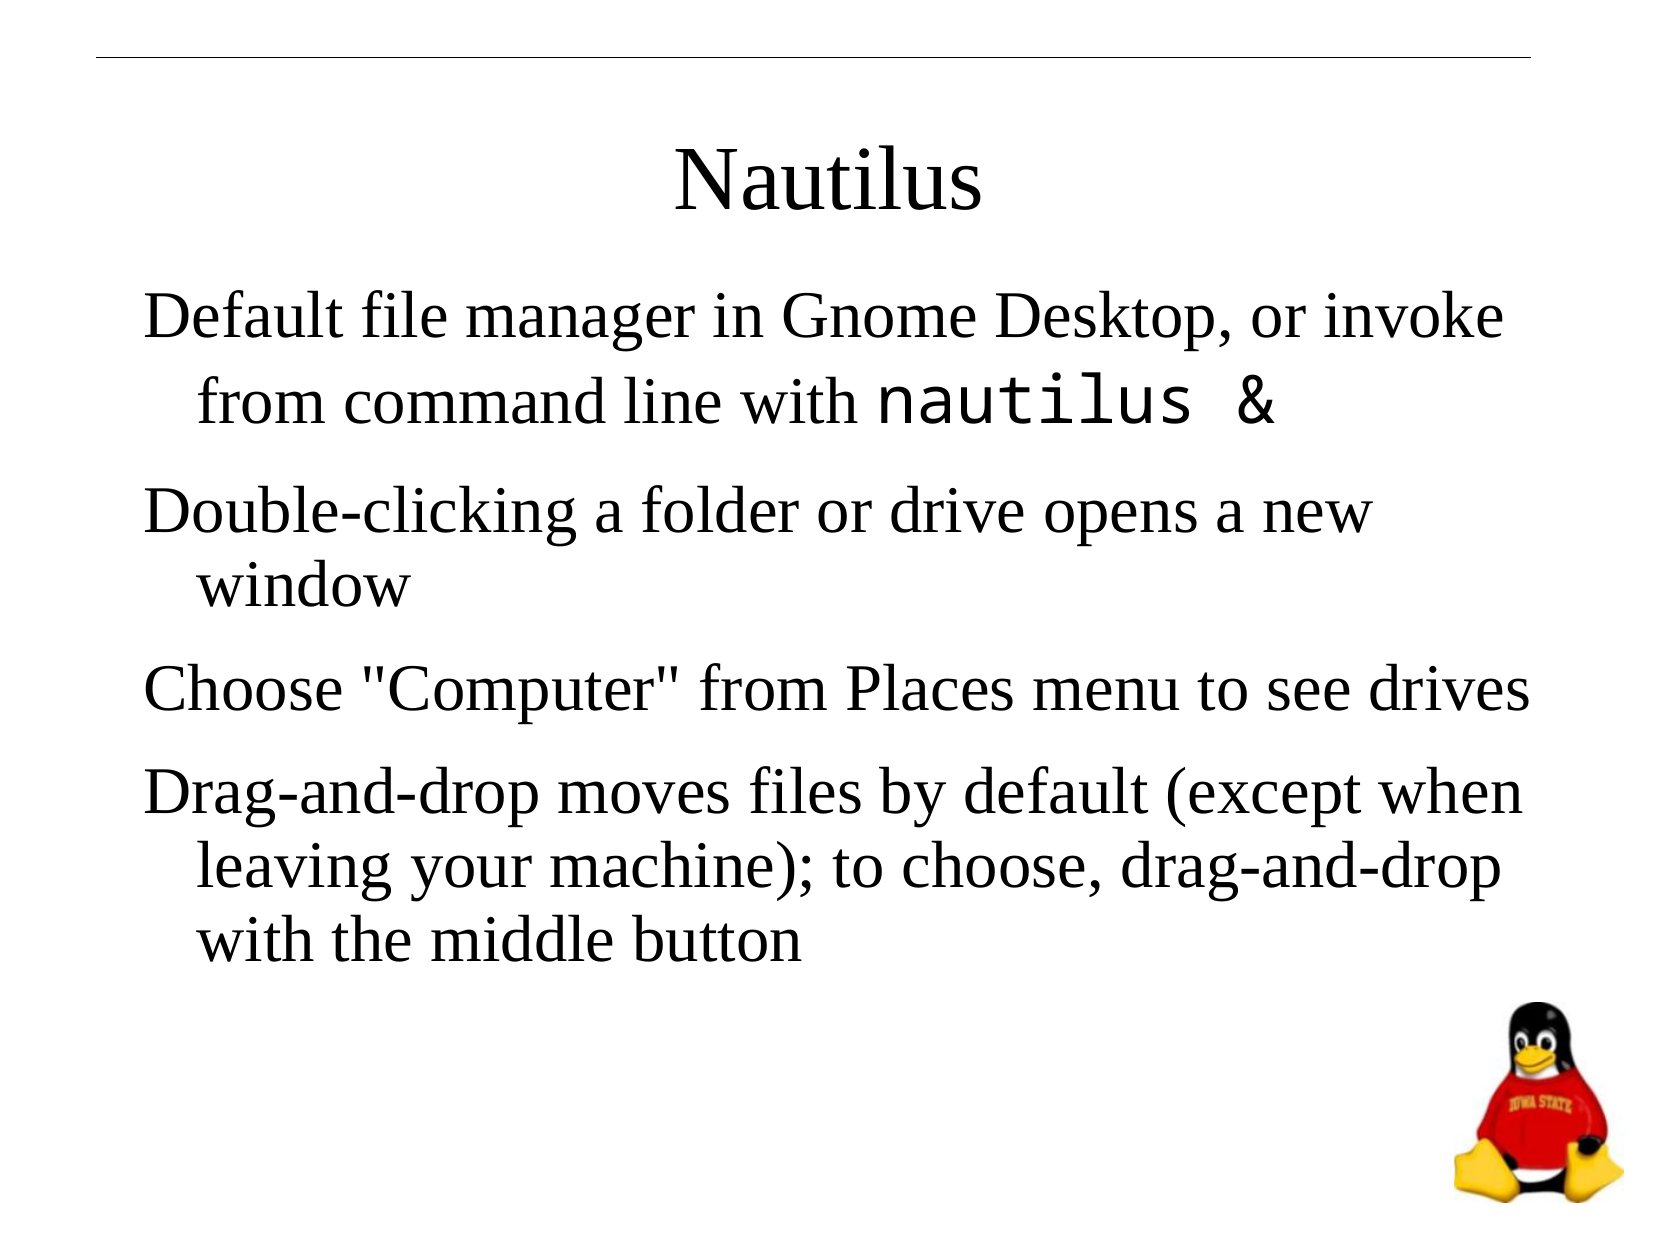

# Nautilus
Default file manager in Gnome Desktop, or invoke from command line with nautilus &
Double-clicking a folder or drive opens a new window
Choose "Computer" from Places menu to see drives
Drag-and-drop moves files by default (except when leaving your machine); to choose, drag-and-drop with the middle button